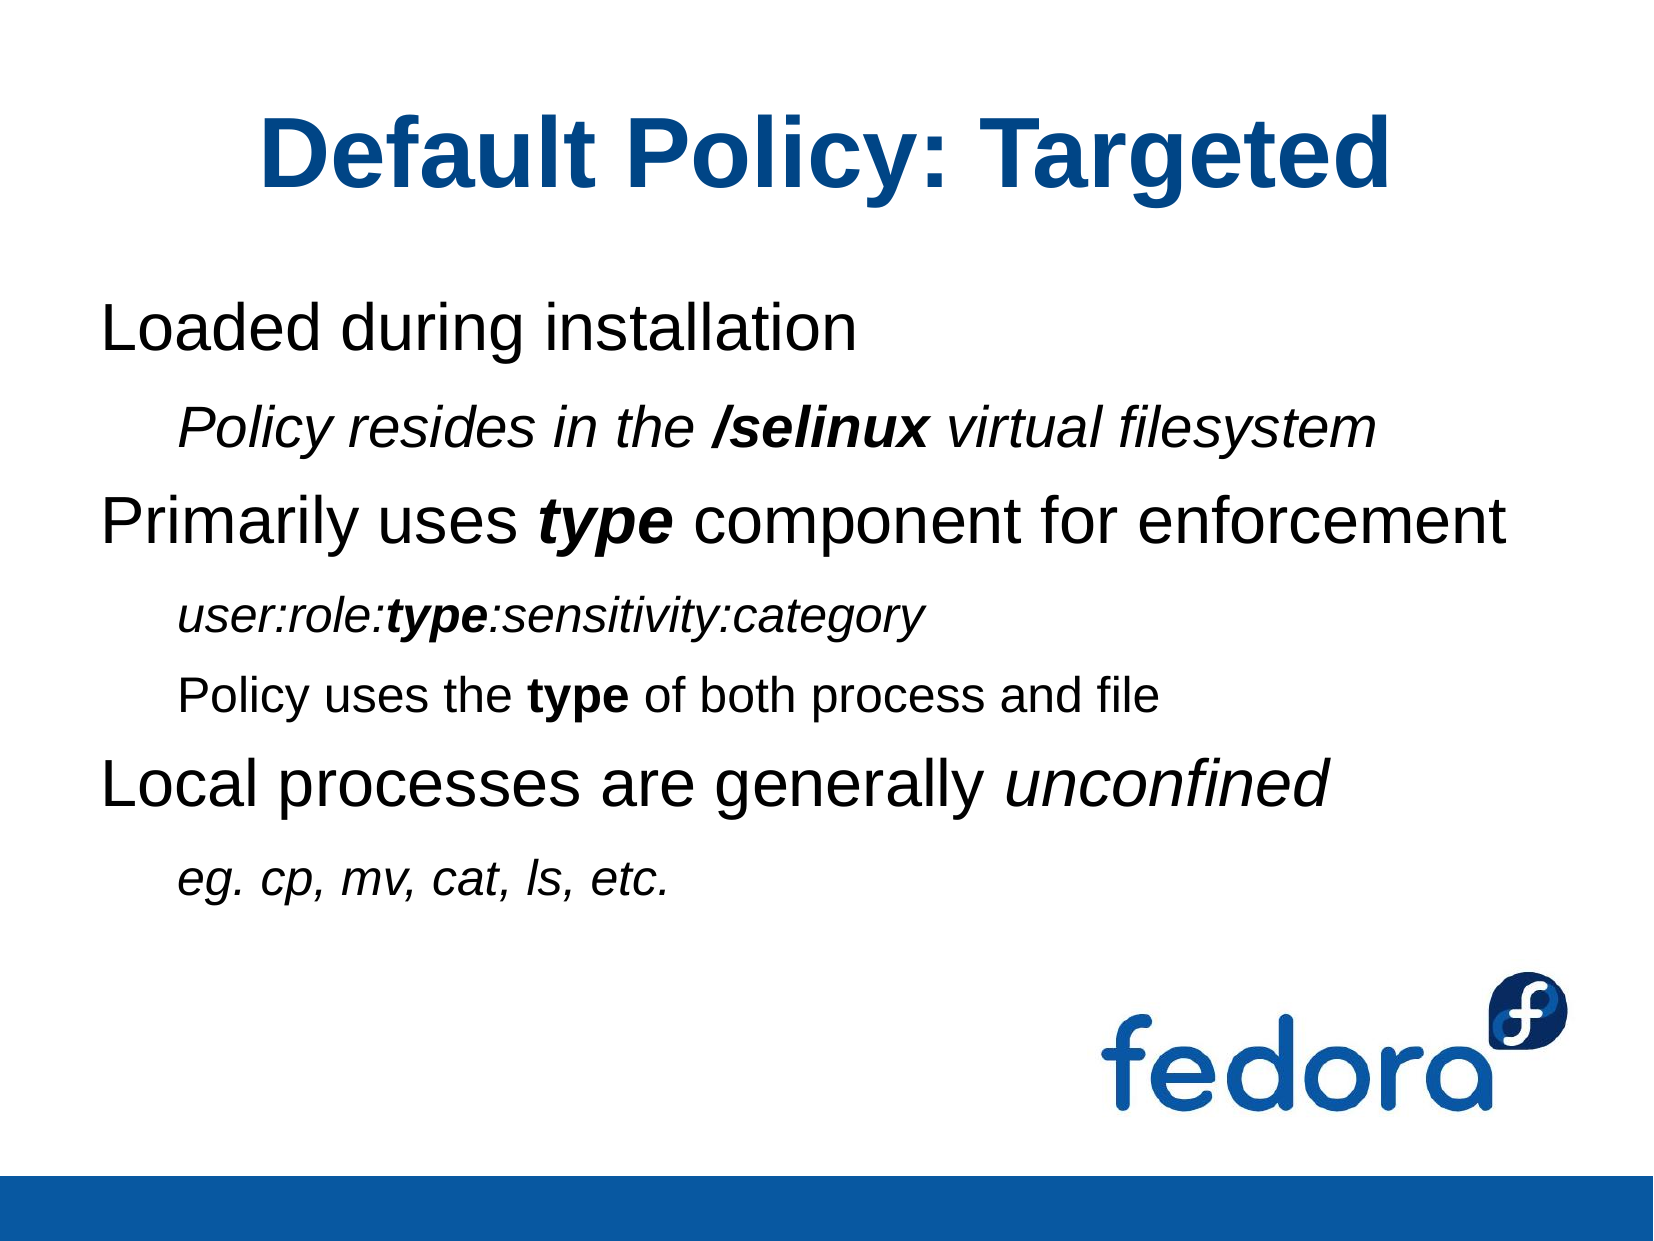

# Default Policy: Targeted
Loaded during installation
Policy resides in the /selinux virtual filesystem
Primarily uses type component for enforcement
user:role:type:sensitivity:category
Policy uses the type of both process and file
Local processes are generally unconfined
eg. cp, mv, cat, ls, etc.